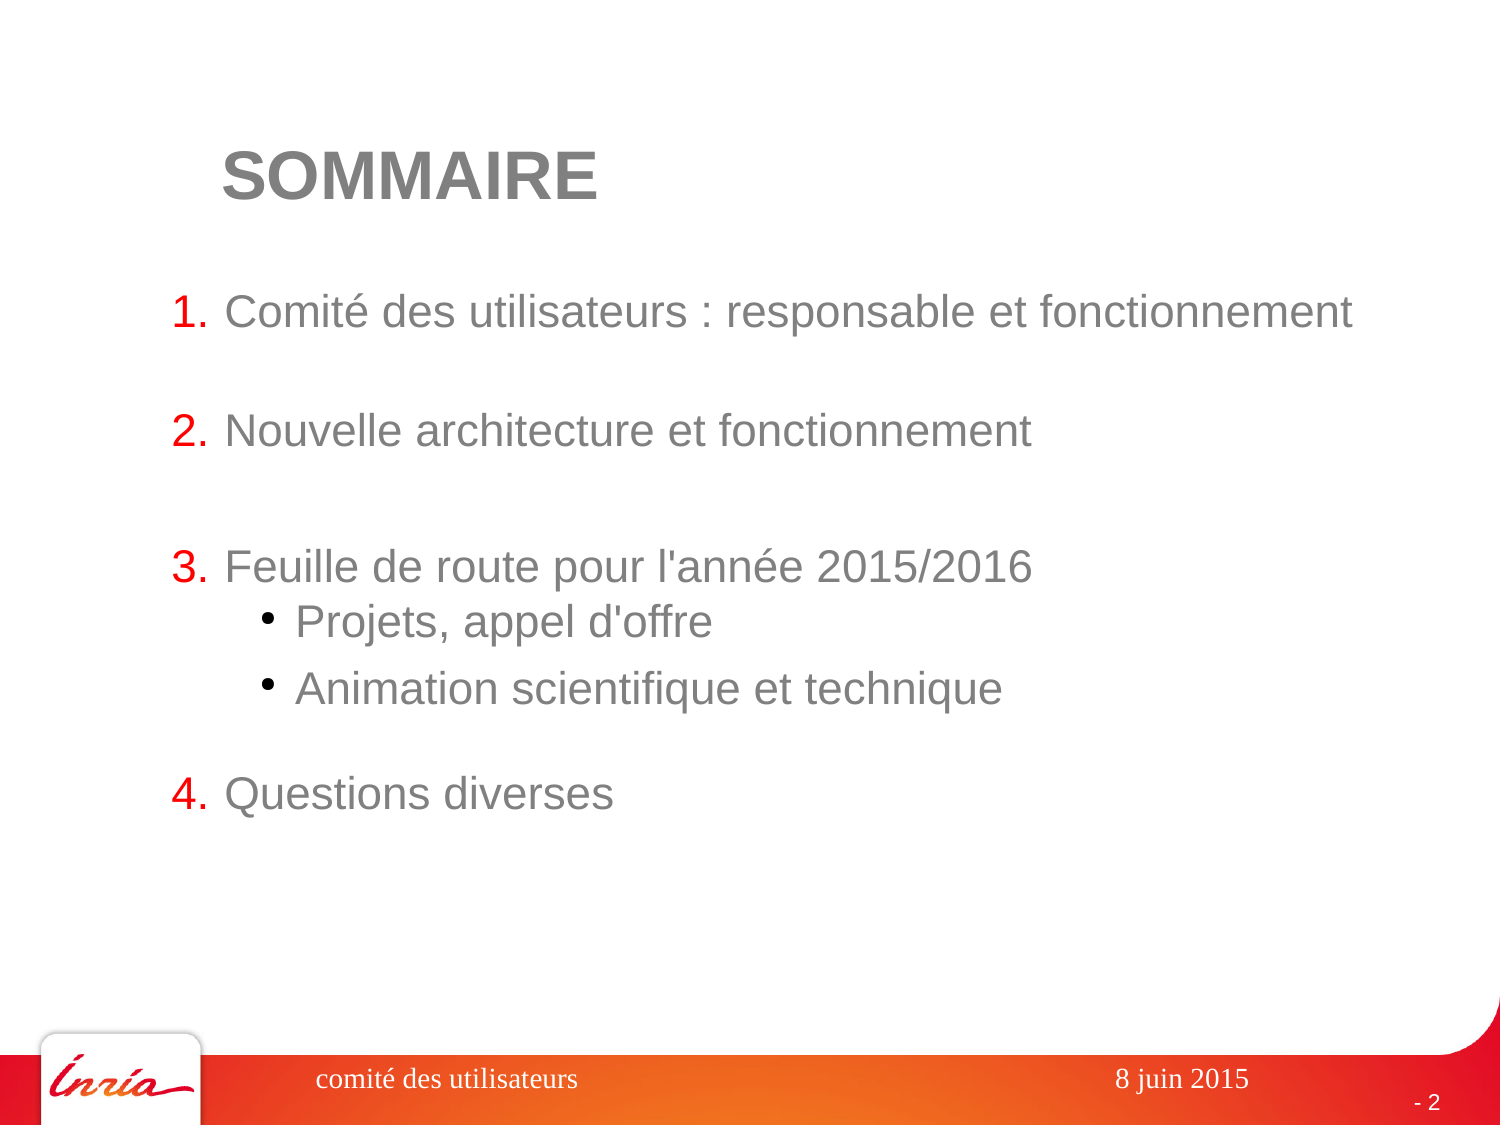

# SOMMAIRE
Comité des utilisateurs : responsable et fonctionnement
Nouvelle architecture et fonctionnement
Feuille de route pour l'année 2015/2016
Projets, appel d'offre
Animation scientifique et technique
Questions diverses
comité des utilisateurs
8 juin 2015
2